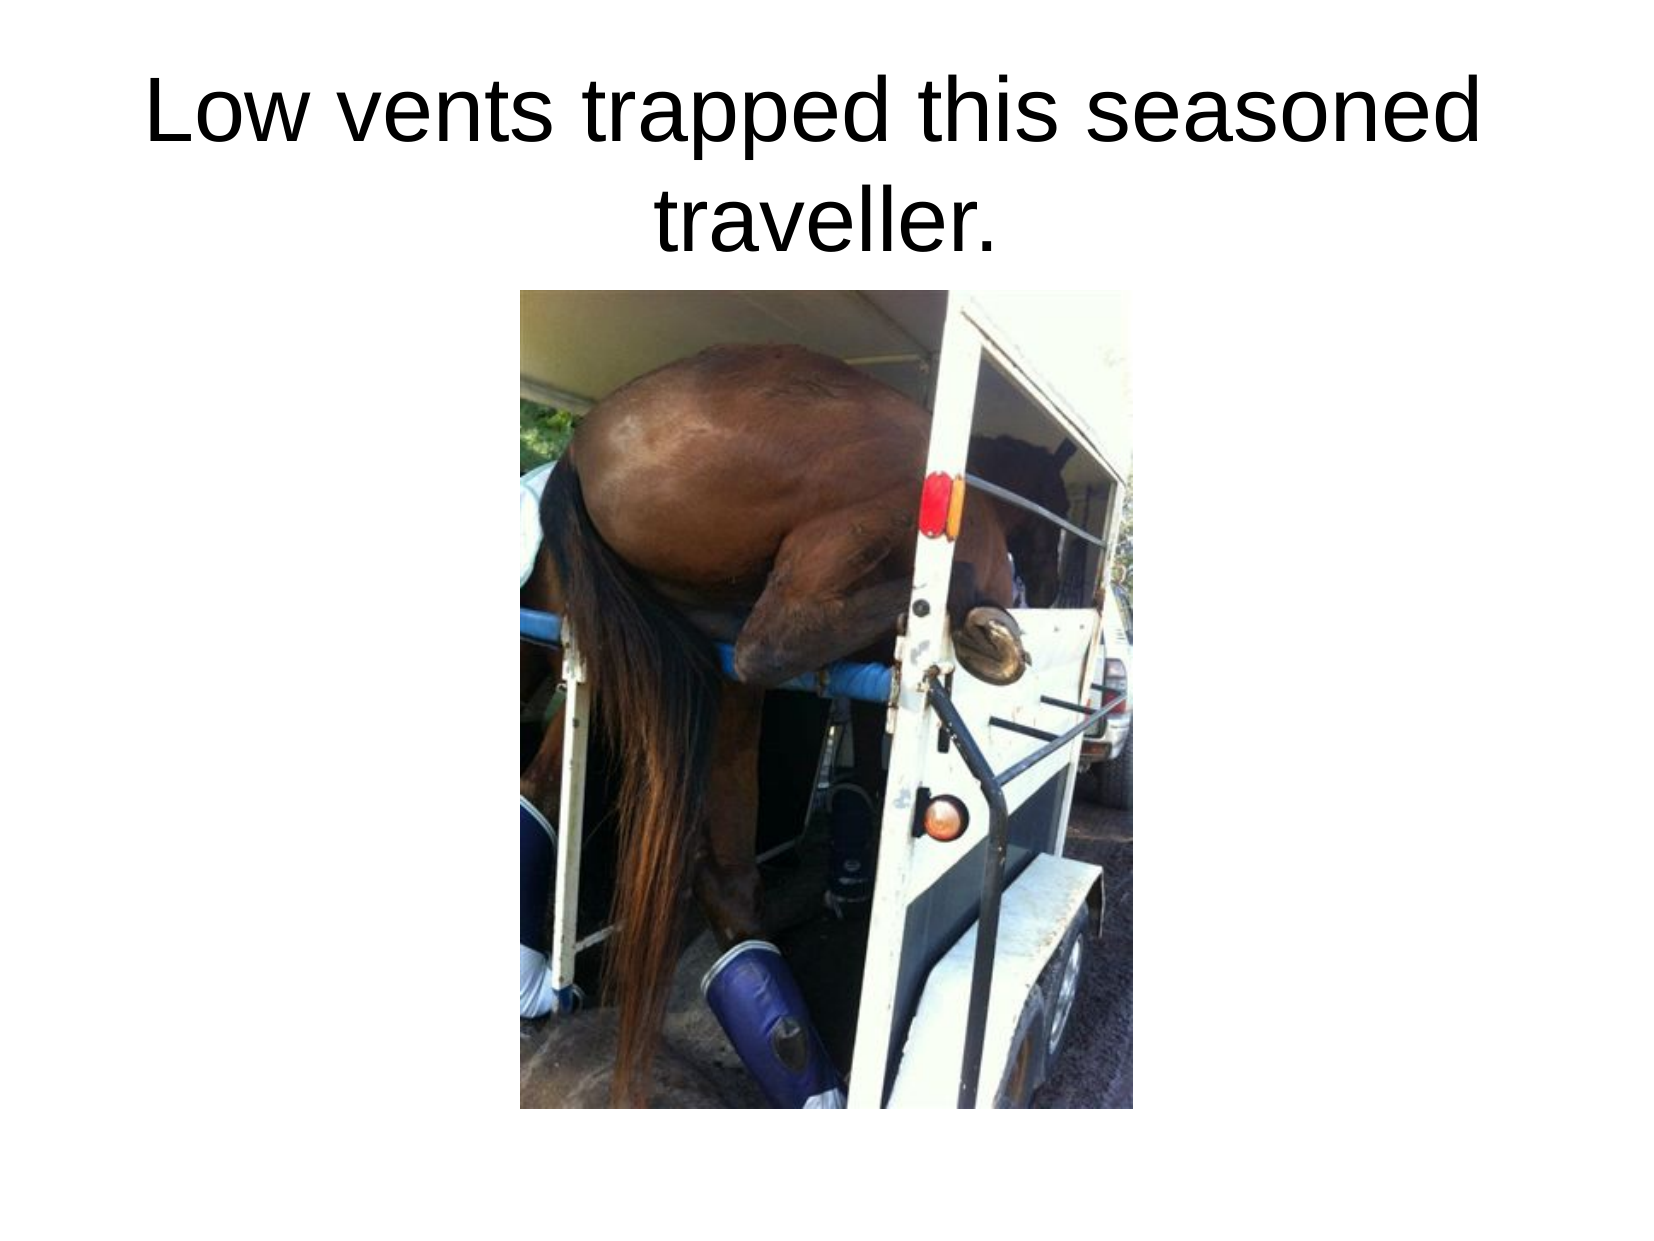

# Low vents trapped this seasoned traveller.